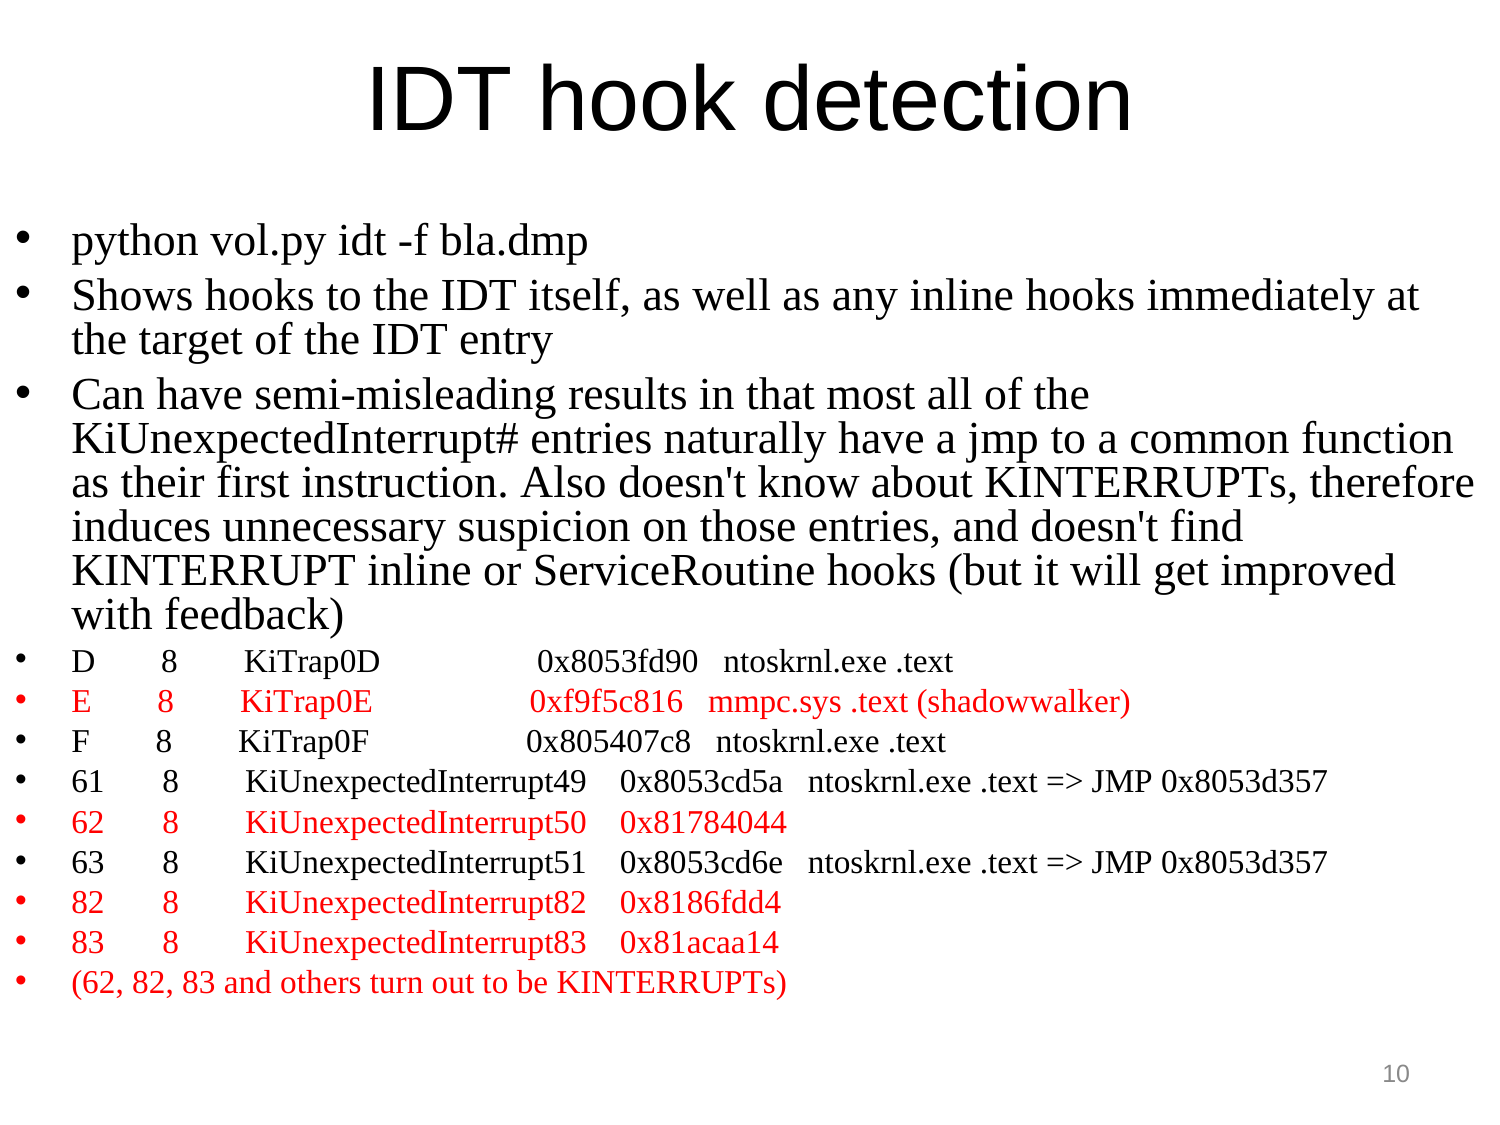

# IDT hook detection
python vol.py idt -f bla.dmp
Shows hooks to the IDT itself, as well as any inline hooks immediately at the target of the IDT entry
Can have semi-misleading results in that most all of the KiUnexpectedInterrupt# entries naturally have a jmp to a common function as their first instruction. Also doesn't know about KINTERRUPTs, therefore induces unnecessary suspicion on those entries, and doesn't find KINTERRUPT inline or ServiceRoutine hooks (but it will get improved with feedback)
D 8 KiTrap0D 0x8053fd90 ntoskrnl.exe .text
E 8 KiTrap0E 0xf9f5c816 mmpc.sys .text (shadowwalker)
F 8 KiTrap0F 0x805407c8 ntoskrnl.exe .text
61 8 KiUnexpectedInterrupt49 0x8053cd5a ntoskrnl.exe .text => JMP 0x8053d357
62 8 KiUnexpectedInterrupt50 0x81784044
63 8 KiUnexpectedInterrupt51 0x8053cd6e ntoskrnl.exe .text => JMP 0x8053d357
82 8 KiUnexpectedInterrupt82 0x8186fdd4
83 8 KiUnexpectedInterrupt83 0x81acaa14
(62, 82, 83 and others turn out to be KINTERRUPTs)